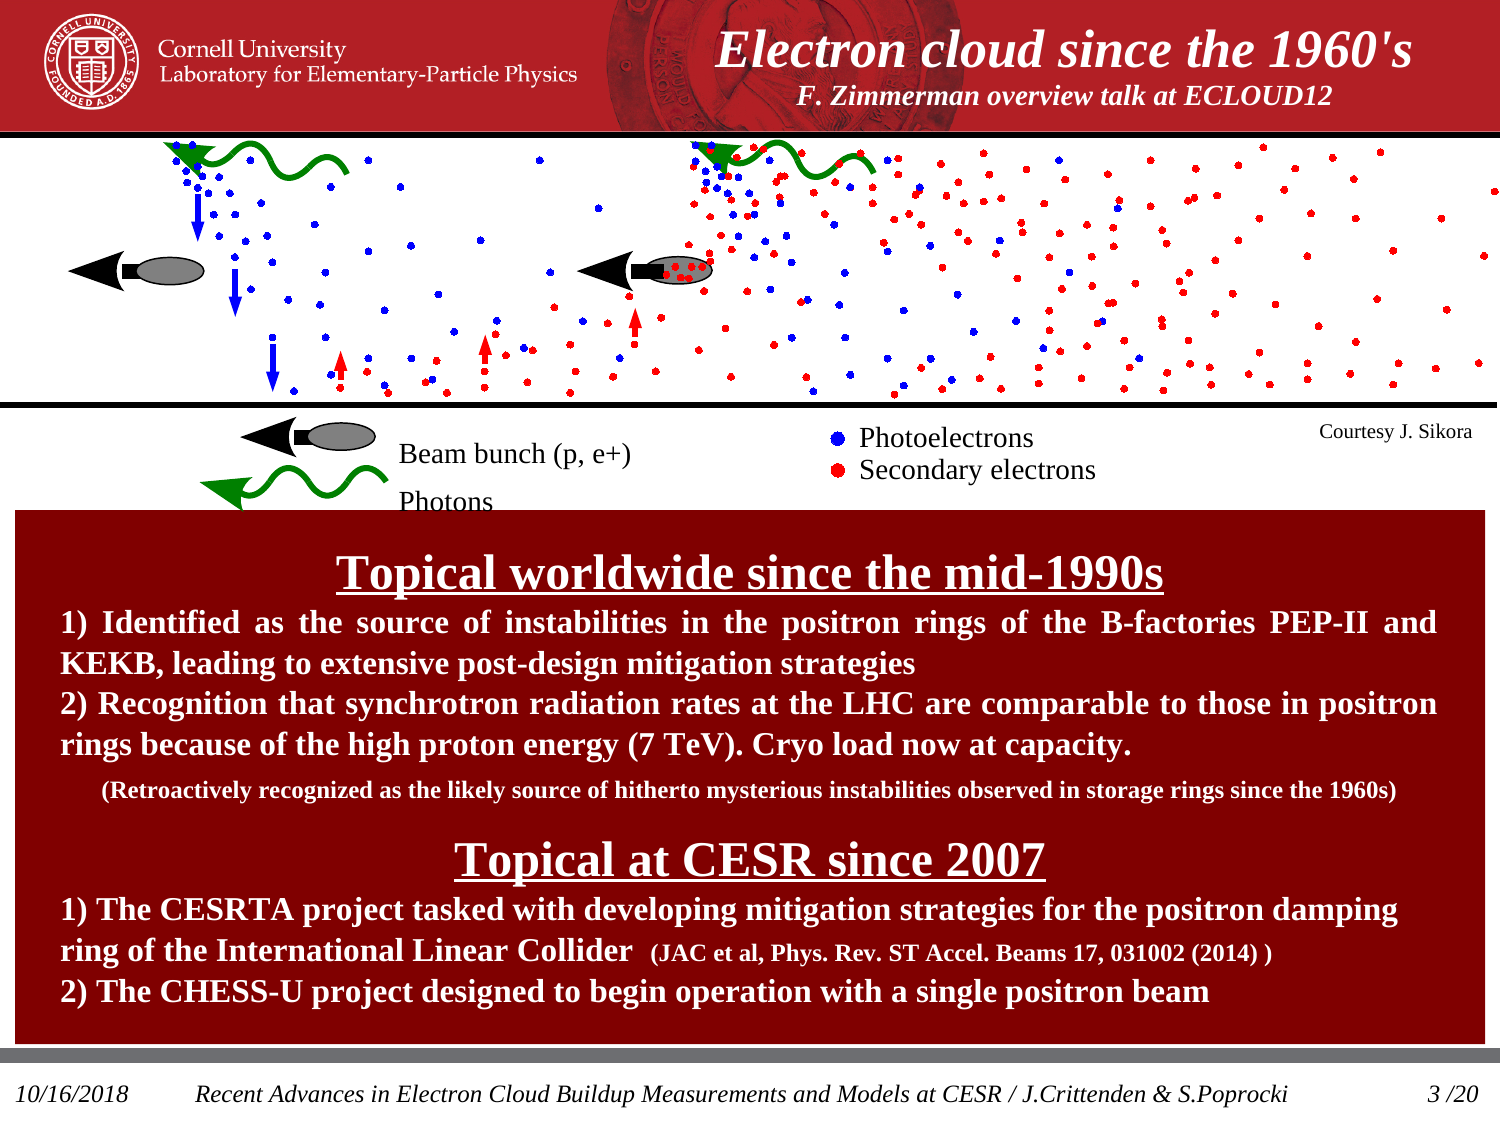

# Electron cloud since the 1960's F. Zimmerman overview talk at ECLOUD12
Courtesy J. Sikora
Beam bunch (p, e+)
Photons
Photoelectrons
Secondary electrons
Topical worldwide since the mid-1990s
1) Identified as the source of instabilities in the positron rings of the B-factories PEP-II and KEKB, leading to extensive post-design mitigation strategies
2) Recognition that synchrotron radiation rates at the LHC are comparable to those in positron rings because of the high proton energy (7 TeV). Cryo load now at capacity.
(Retroactively recognized as the likely source of hitherto mysterious instabilities observed in storage rings since the 1960s)
Topical at CESR since 2007
1) The CESRTA project tasked with developing mitigation strategies for the positron damping ring of the International Linear Collider (JAC et al, Phys. Rev. ST Accel. Beams 17, 031002 (2014) )
2) The CHESS-U project designed to begin operation with a single positron beam